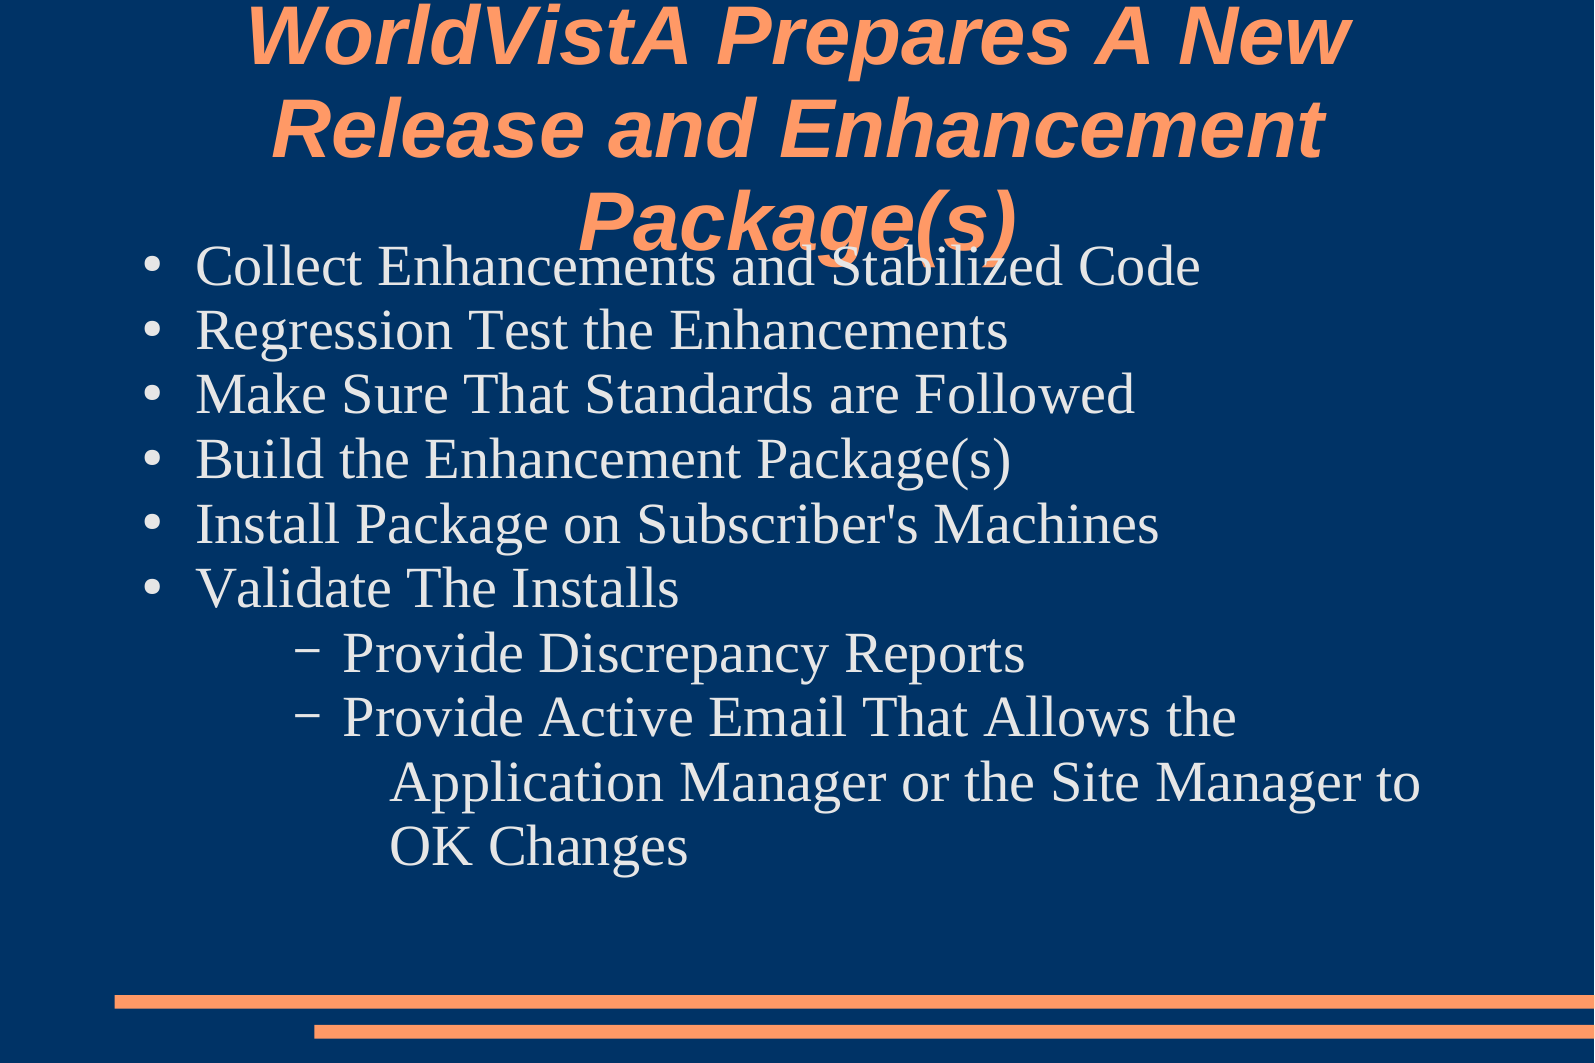

# WorldVistA Prepares A New Release and Enhancement Package(s)
Collect Enhancements and Stabilized Code
Regression Test the Enhancements
Make Sure That Standards are Followed
Build the Enhancement Package(s)
Install Package on Subscriber's Machines
Validate The Installs
Provide Discrepancy Reports
Provide Active Email That Allows the Application Manager or the Site Manager to OK Changes